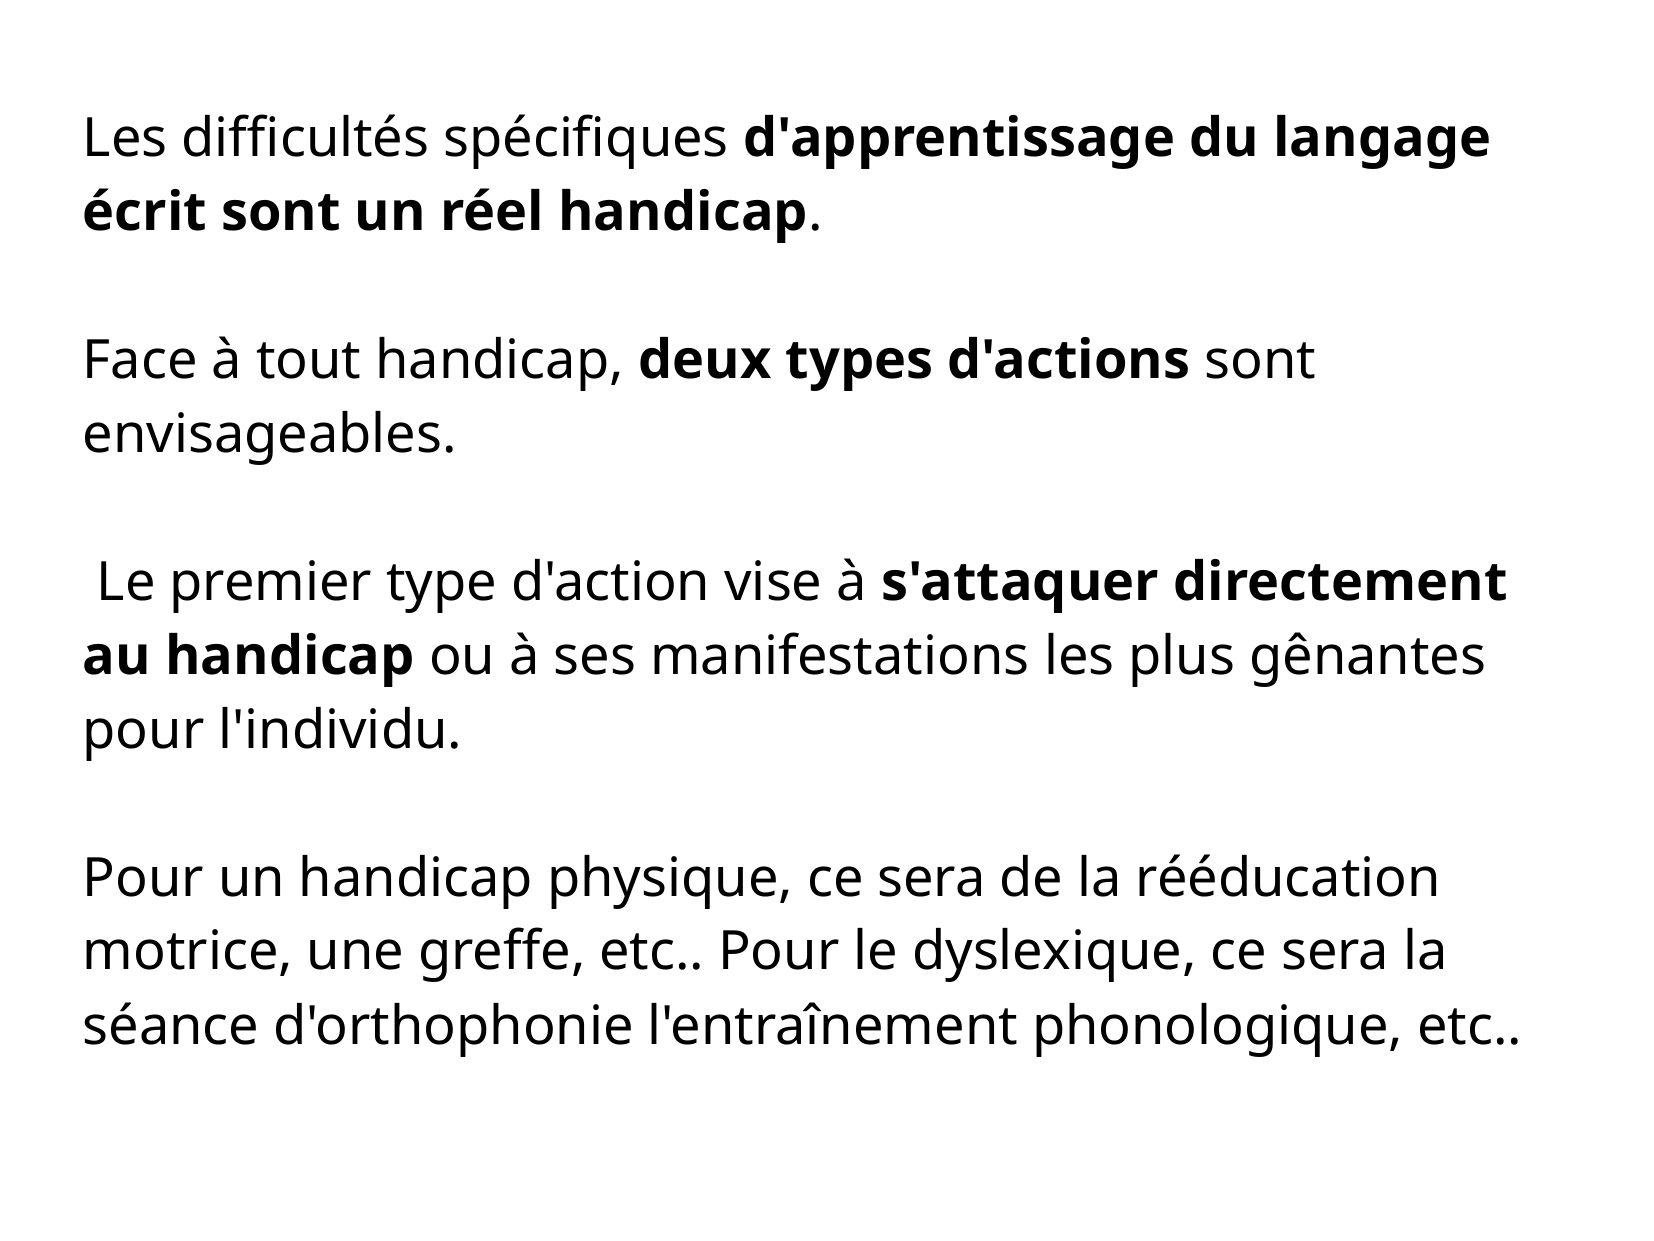

# Les difficultés spécifiques d'apprentissage du langage écrit sont un réel handicap.
Face à tout handicap, deux types d'actions sont envisageables.
 Le premier type d'action vise à s'attaquer directement au handicap ou à ses manifestations les plus gênantes pour l'individu.
Pour un handicap physique, ce sera de la rééducation motrice, une greffe, etc.. Pour le dyslexique, ce sera la séance d'orthophonie l'entraînement phonologique, etc..